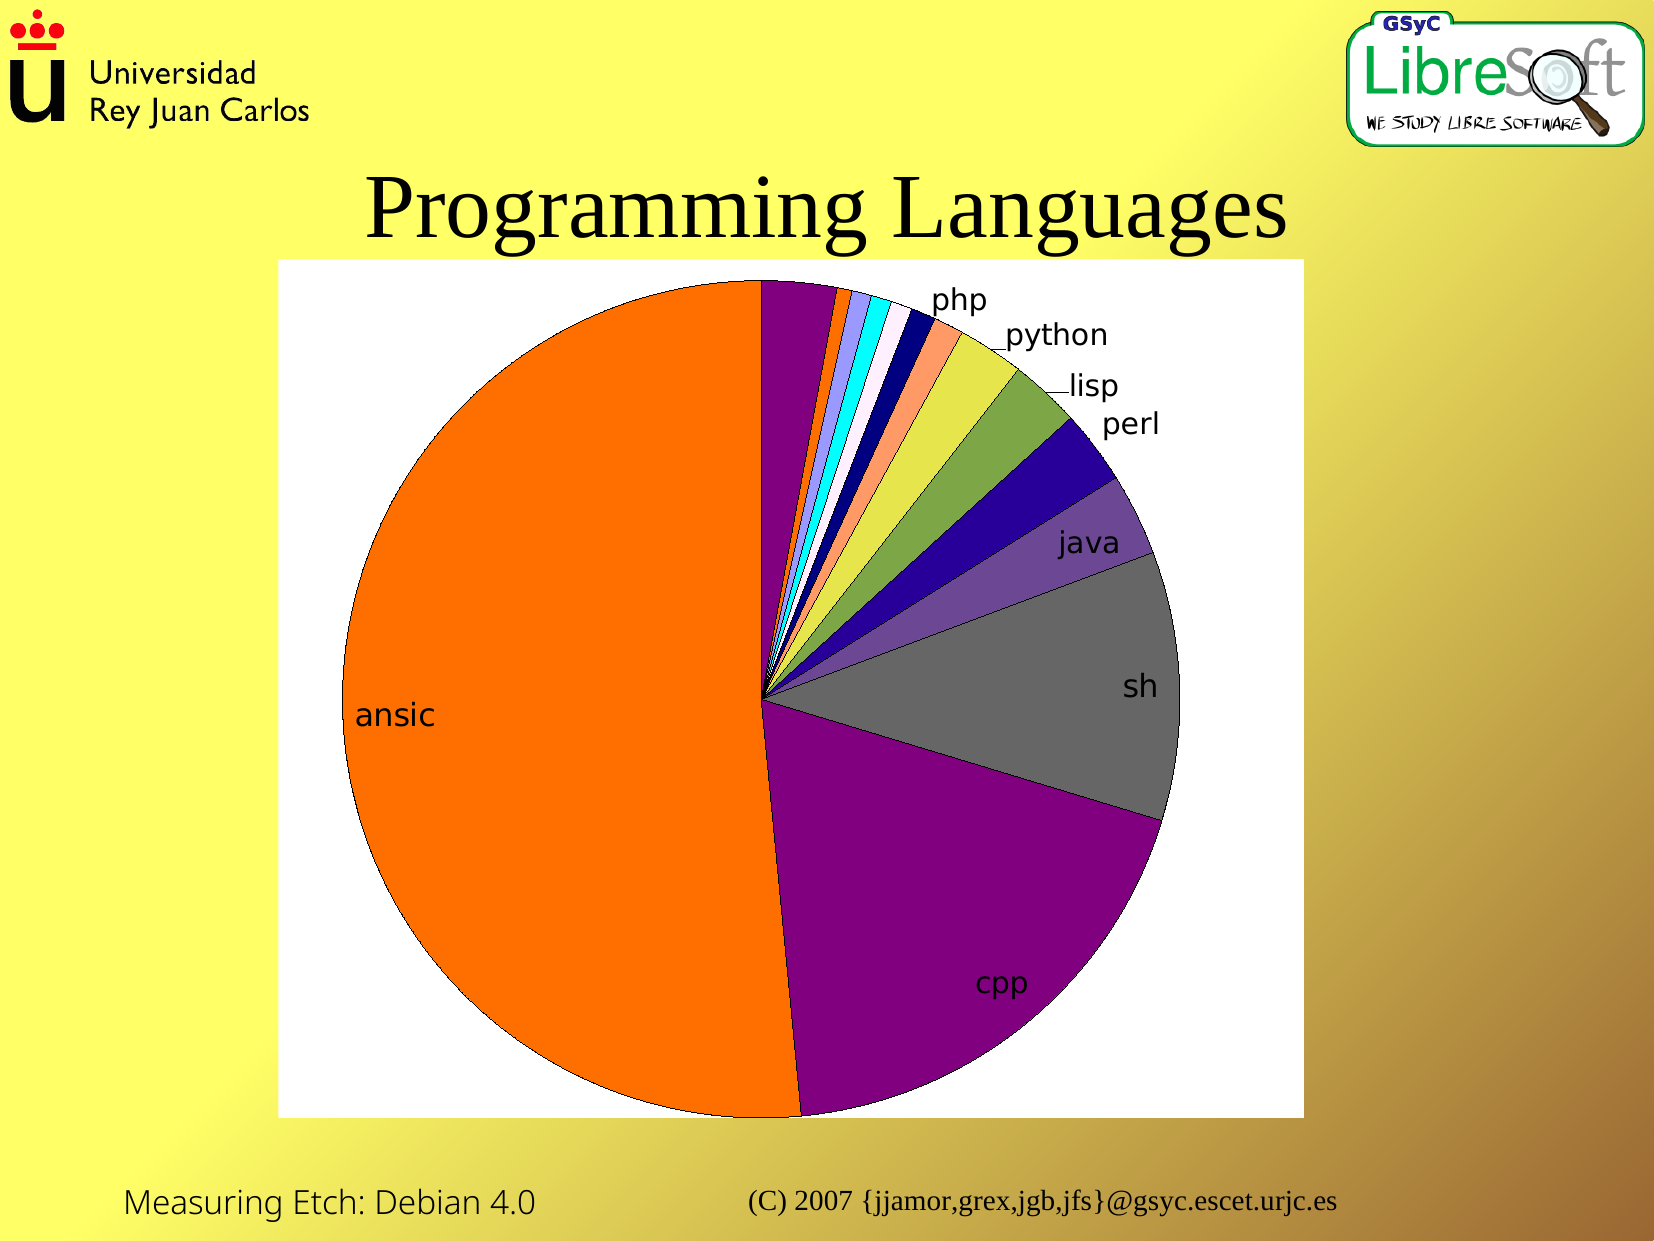

# Programming Languages
### Chart
| Category | SLOC |
|---|---|
| ansic | 0.515348923981777 |
| cpp | 0.187860488255111 |
| sh | 0.103904099415044 |
| java | 0.0317974138804915 |
| perl | 0.0286247774442616 |
| lisp | 0.0271528272548447 |
| python | 0.0255928468470986 |
| php | 0.0115916746541245 |
| fortran | 0.00949481697451618 |
| cs | 0.00828263250184777 |
| pascal | 0.00794214642140093 |
| makefile | 0.00755699649105353 |
| tcl | 0.00579595963064361 |
| other | 0.0290543962477857 |